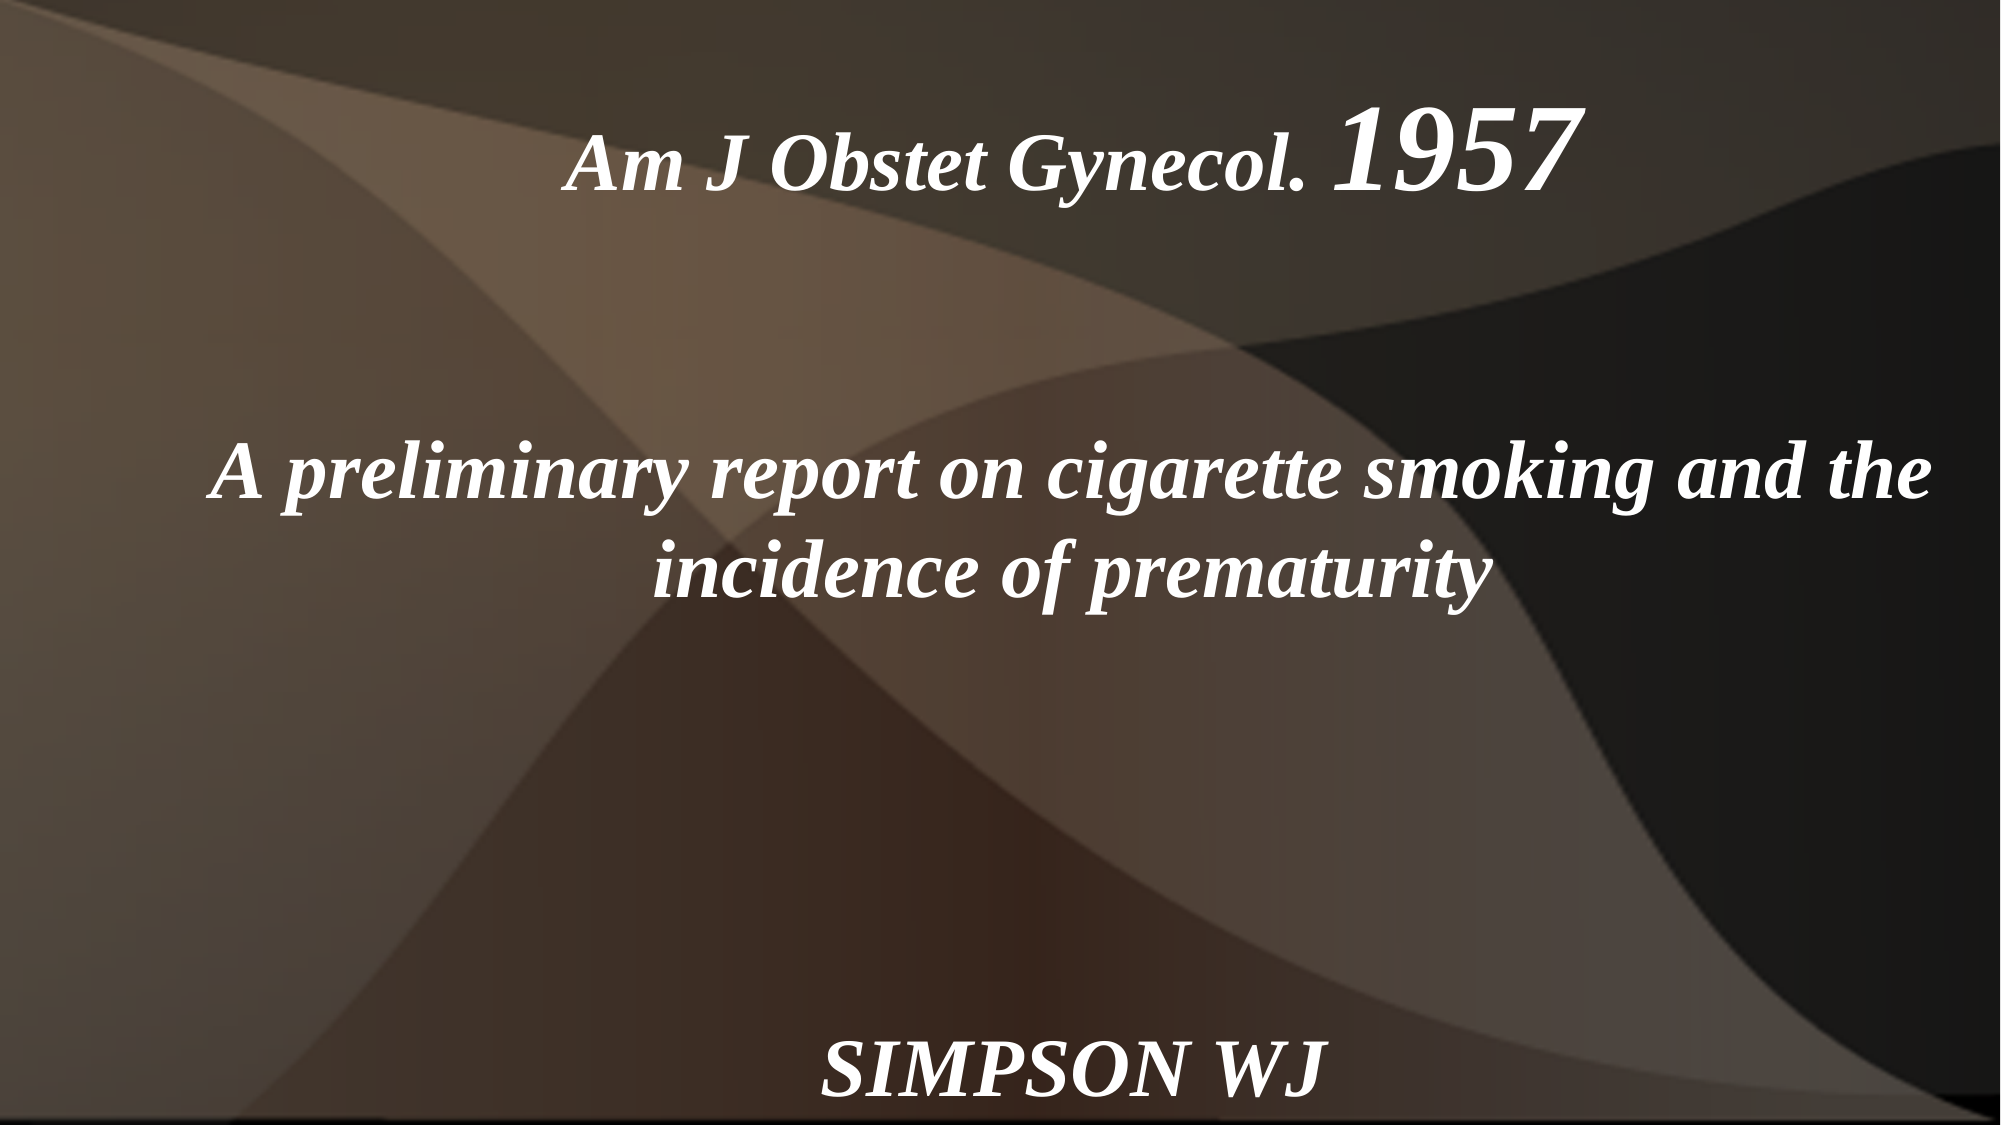

# Am J Obstet Gynecol. 1957 A preliminary report on cigarette smoking and the incidence of prematurity SIMPSON WJ